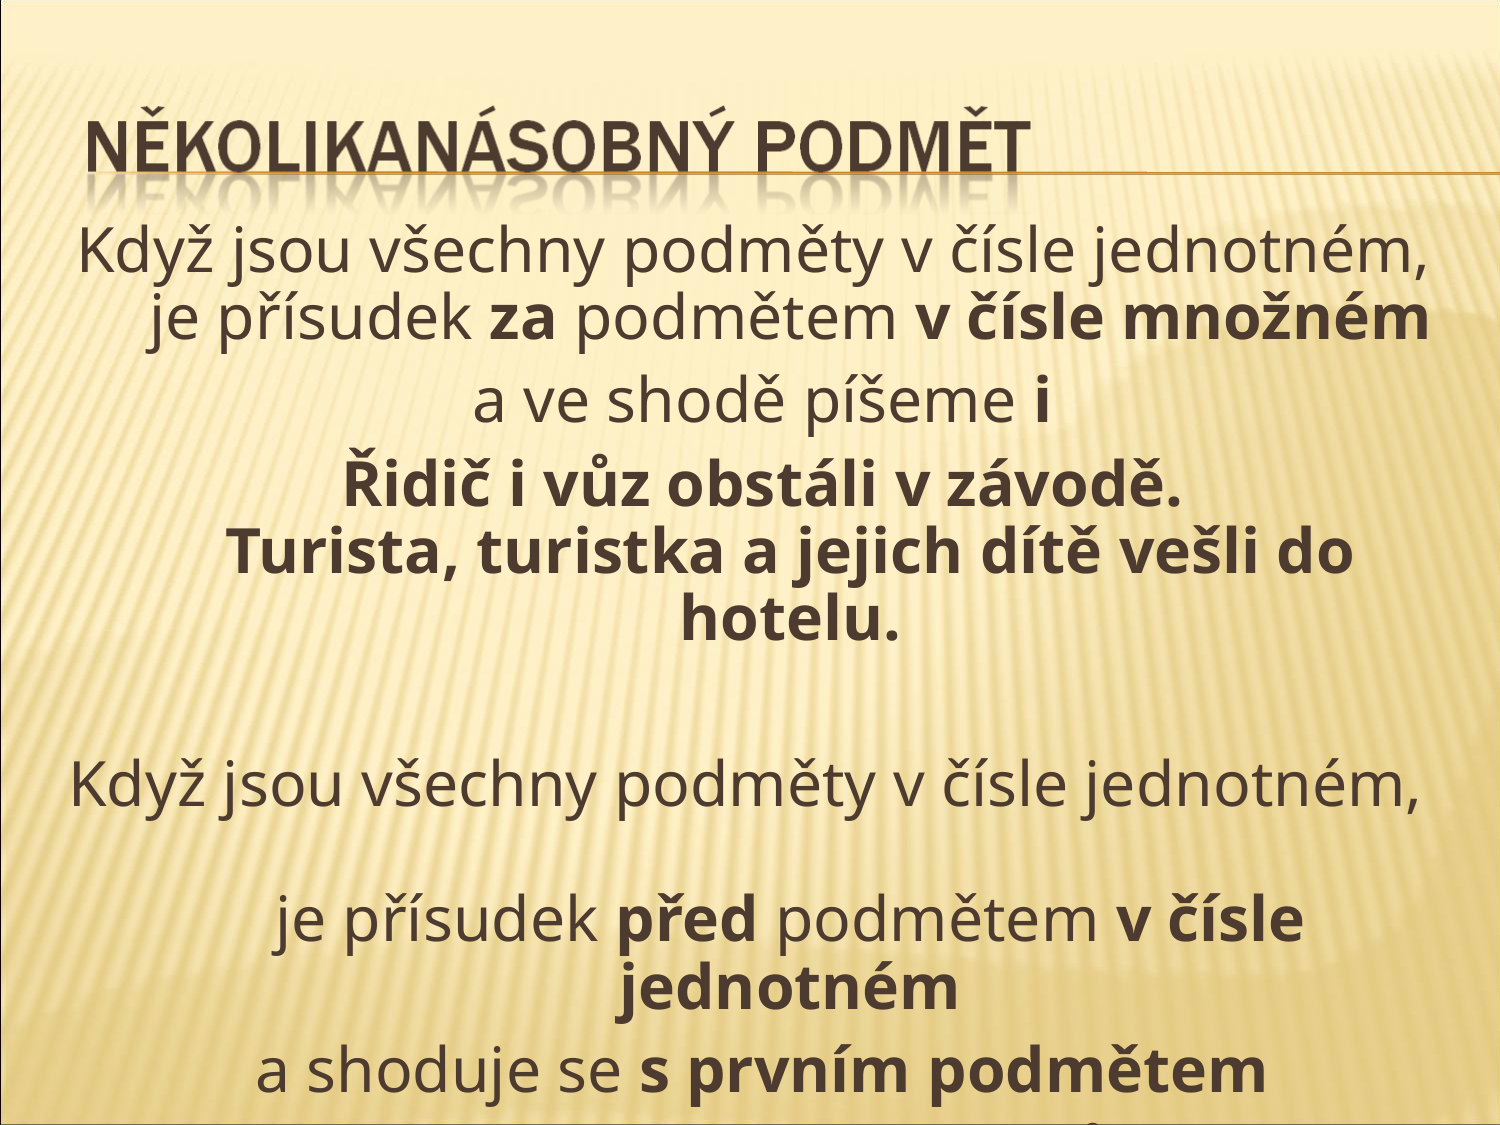

# Když jsou všechny podměty v čísle jednotném, je přísudek za podmětem v čísle množném
a ve shodě píšeme i
Řidič i vůz obstáli v závodě.
Turista, turistka a jejich dítě vešli do hotelu.
Když jsou všechny podměty v čísle jednotném,
je přísudek před podmětem v čísle jednotném
a shoduje se s prvním podmětem
V závodě obstál řidič i vůz .
Do hotelu vešel turista, turistka a jejich dítě.